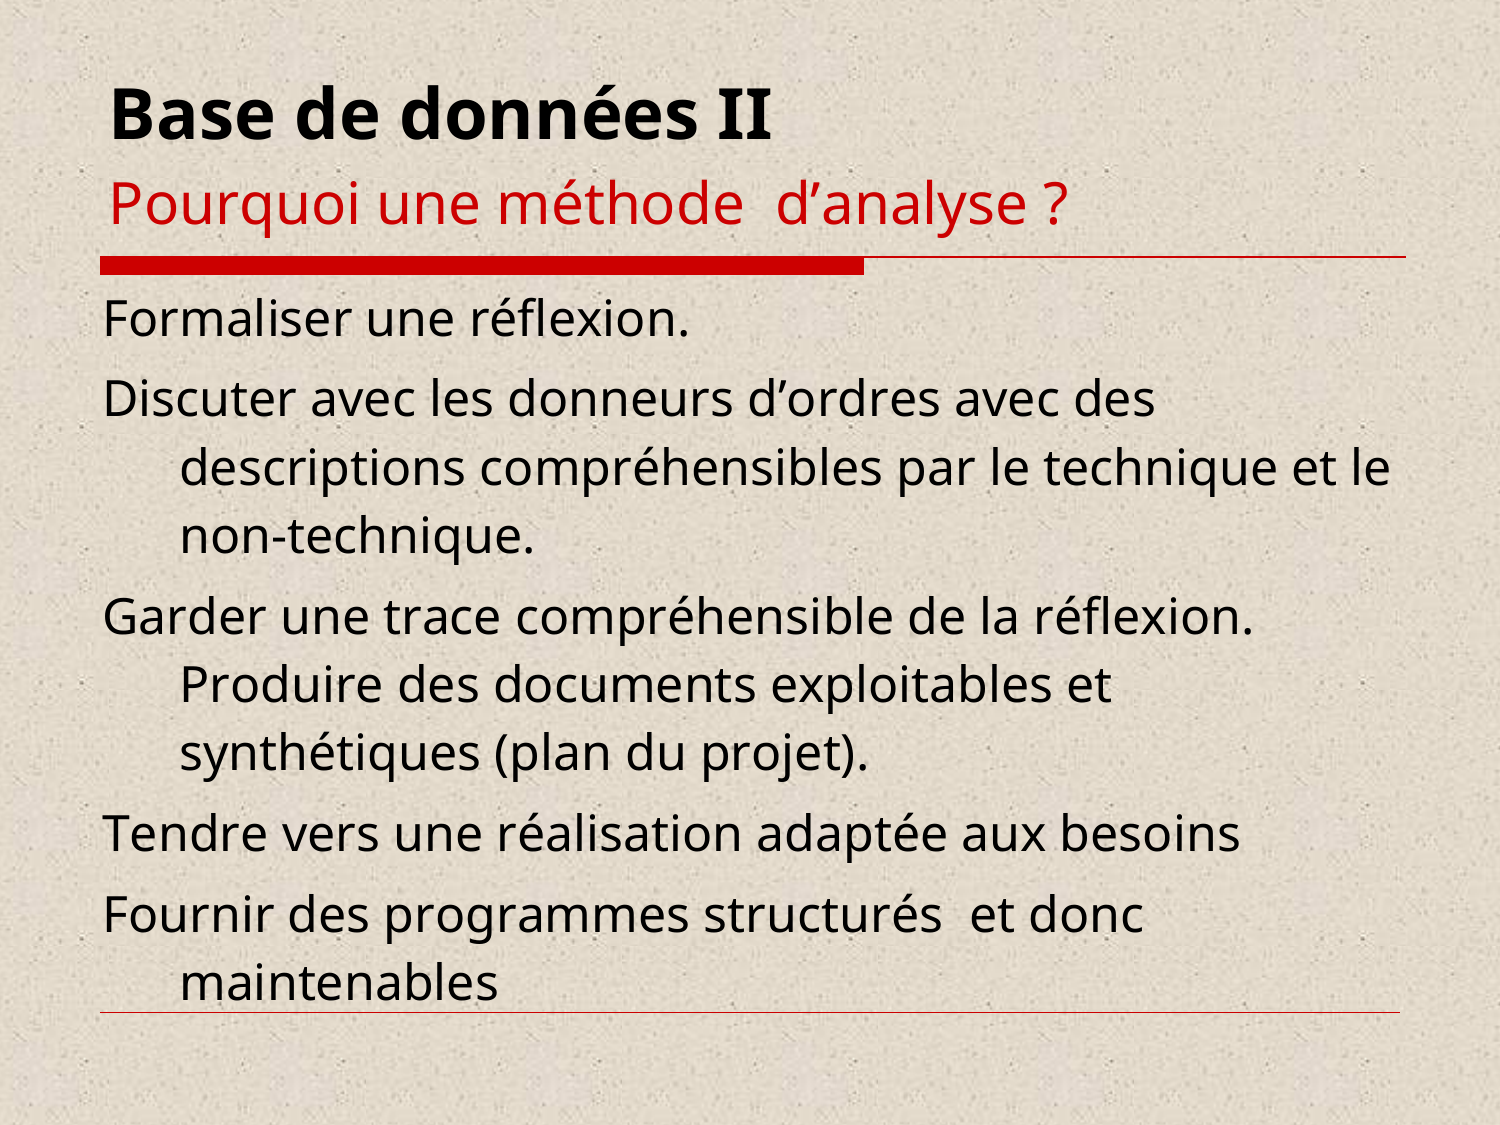

Base de données II
Pourquoi une méthode  d’analyse ?
# Formaliser une réflexion.
Discuter avec les donneurs d’ordres avec des descriptions compréhensibles par le technique et le non-technique.
Garder une trace compréhensible de la réflexion. Produire des documents exploitables et synthétiques (plan du projet).
Tendre vers une réalisation adaptée aux besoins
Fournir des programmes structurés et donc maintenables